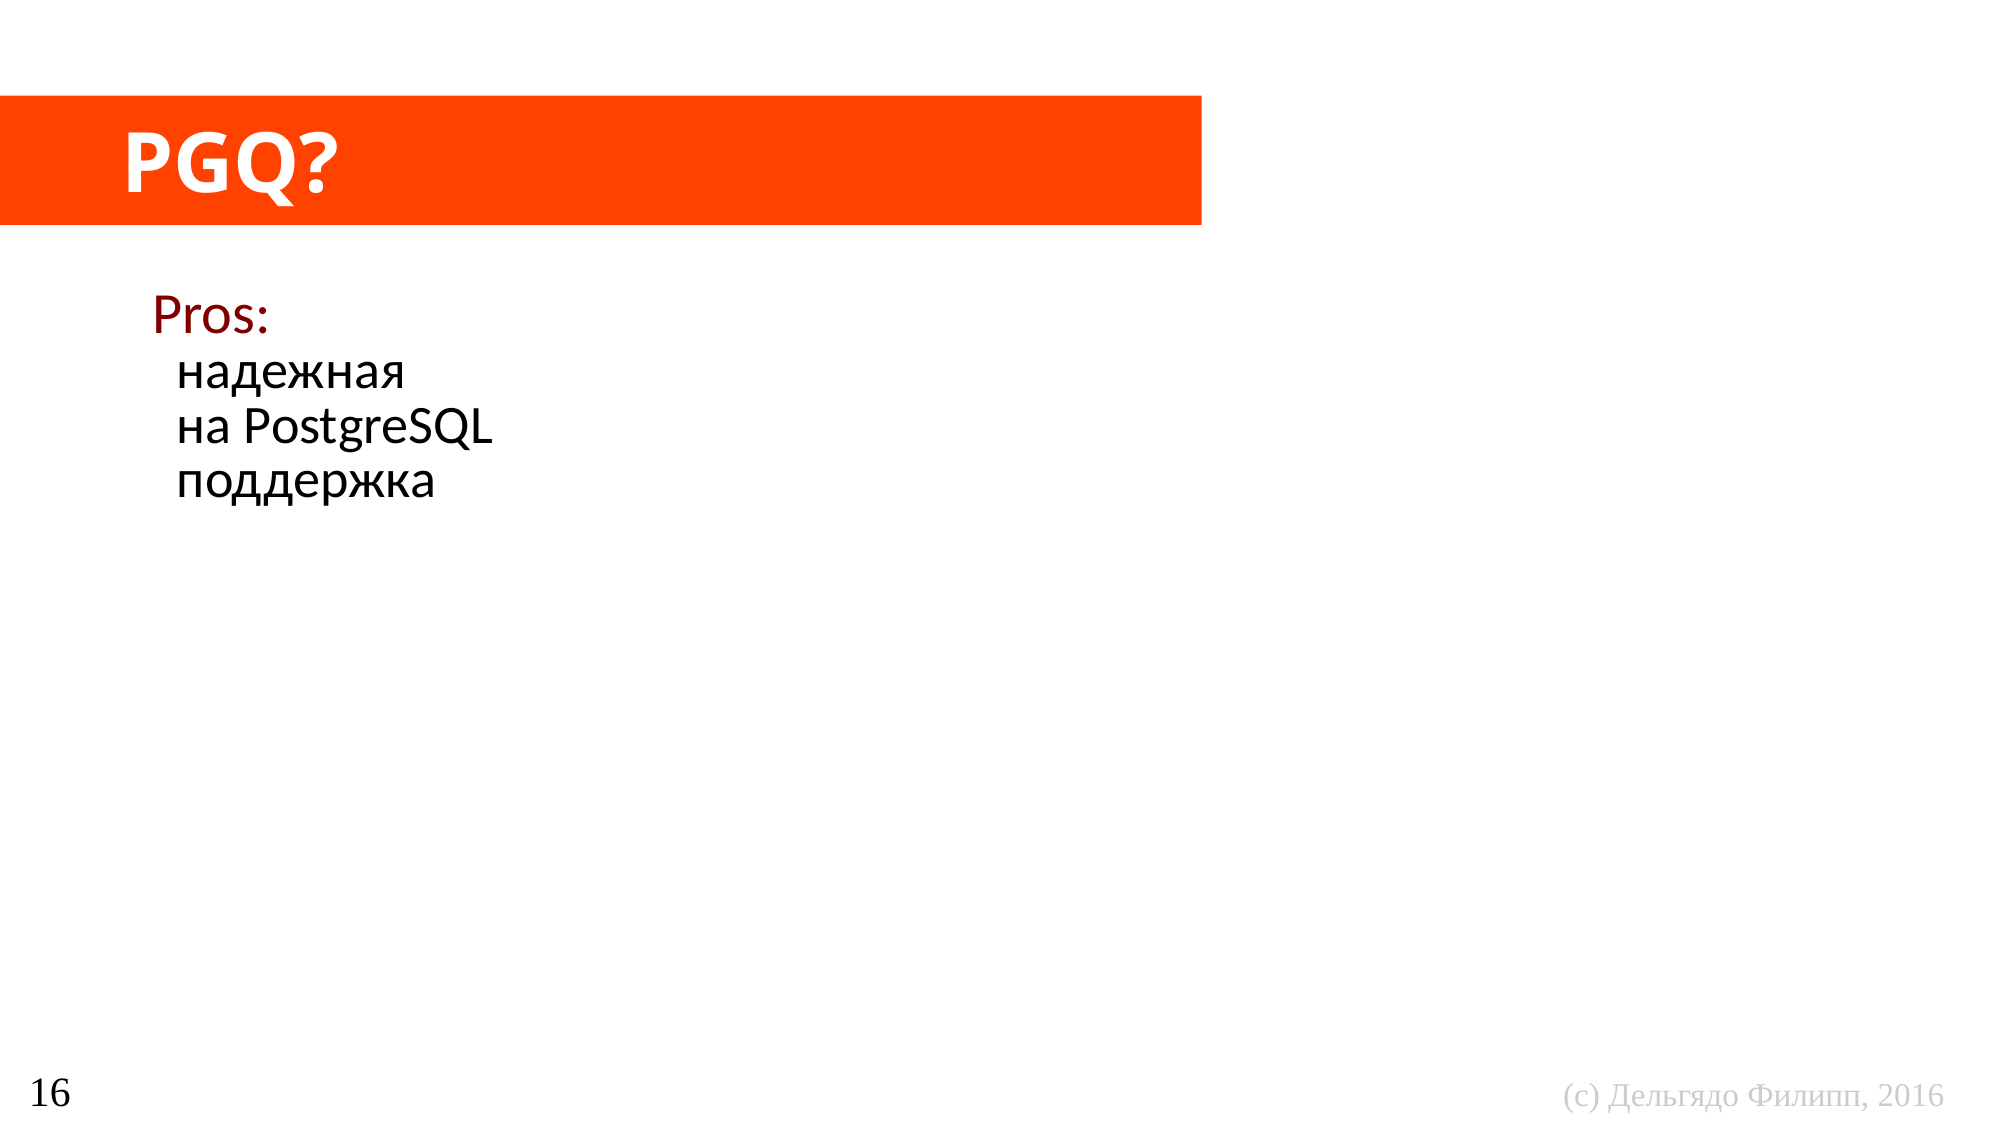

# PGQ?
Pros:
 надежная
 на PostgreSQL
 поддержка
16
(c) Дельгядо Филипп, 2016